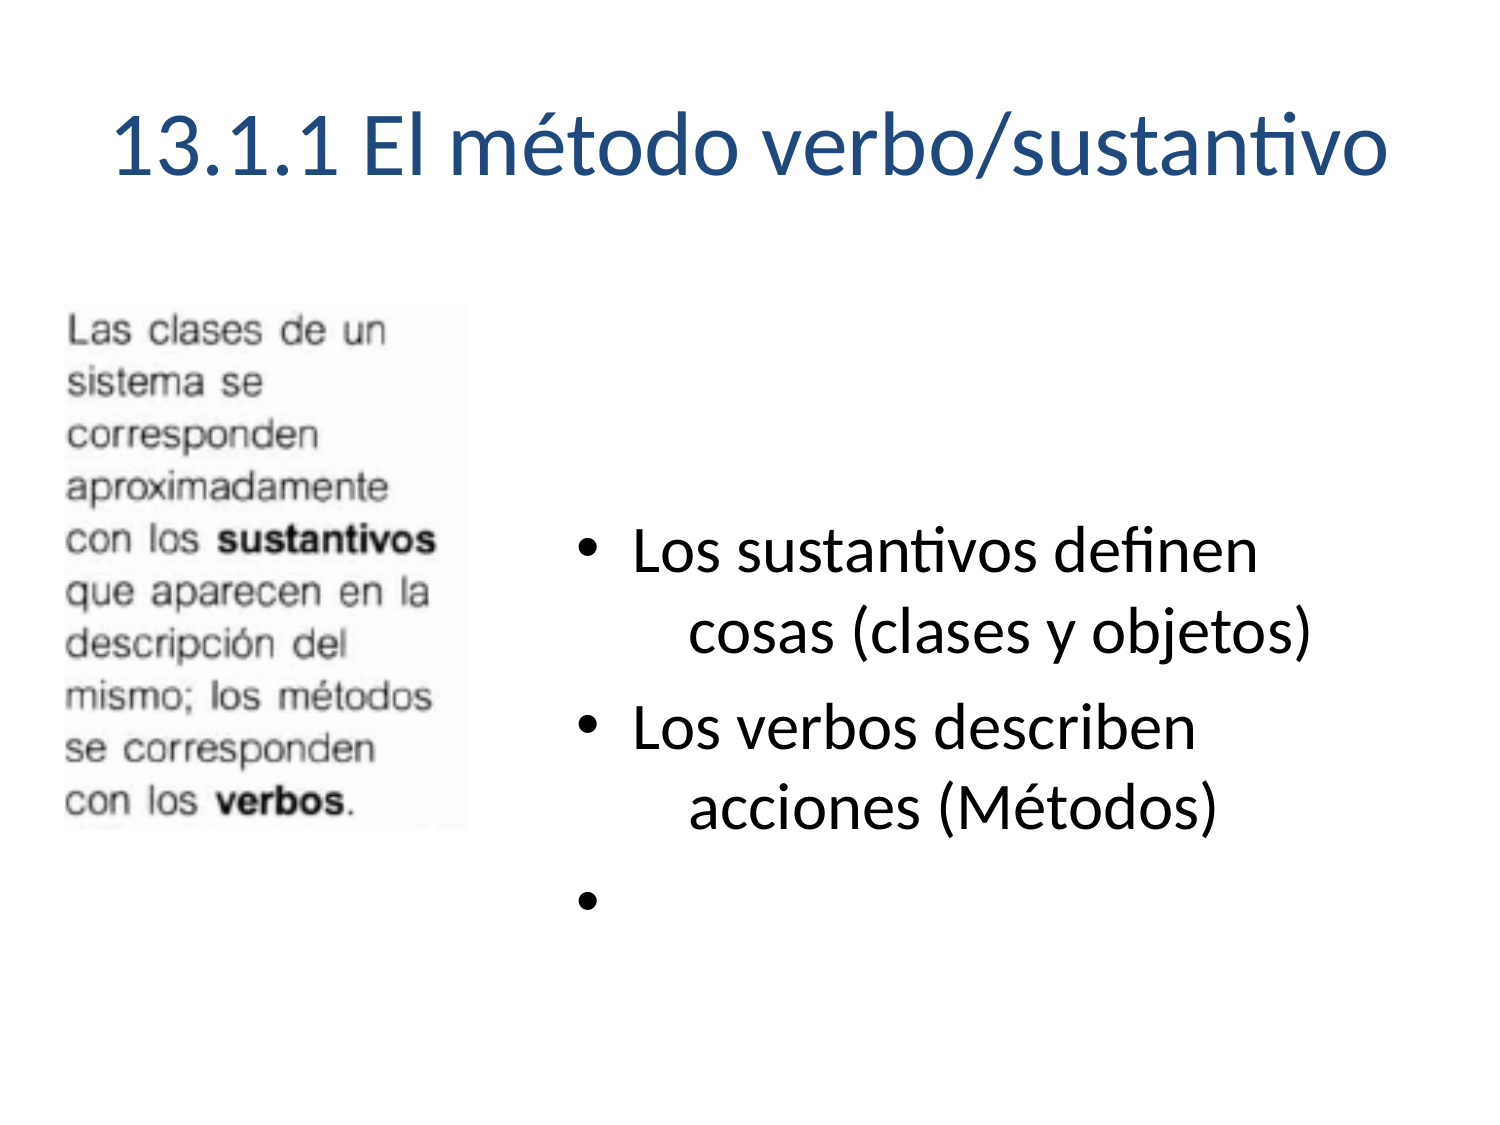

# 13.1.1 El método verbo/sustantivo
Los sustantivos definen cosas (clases y objetos)
Los verbos describen acciones (Métodos)